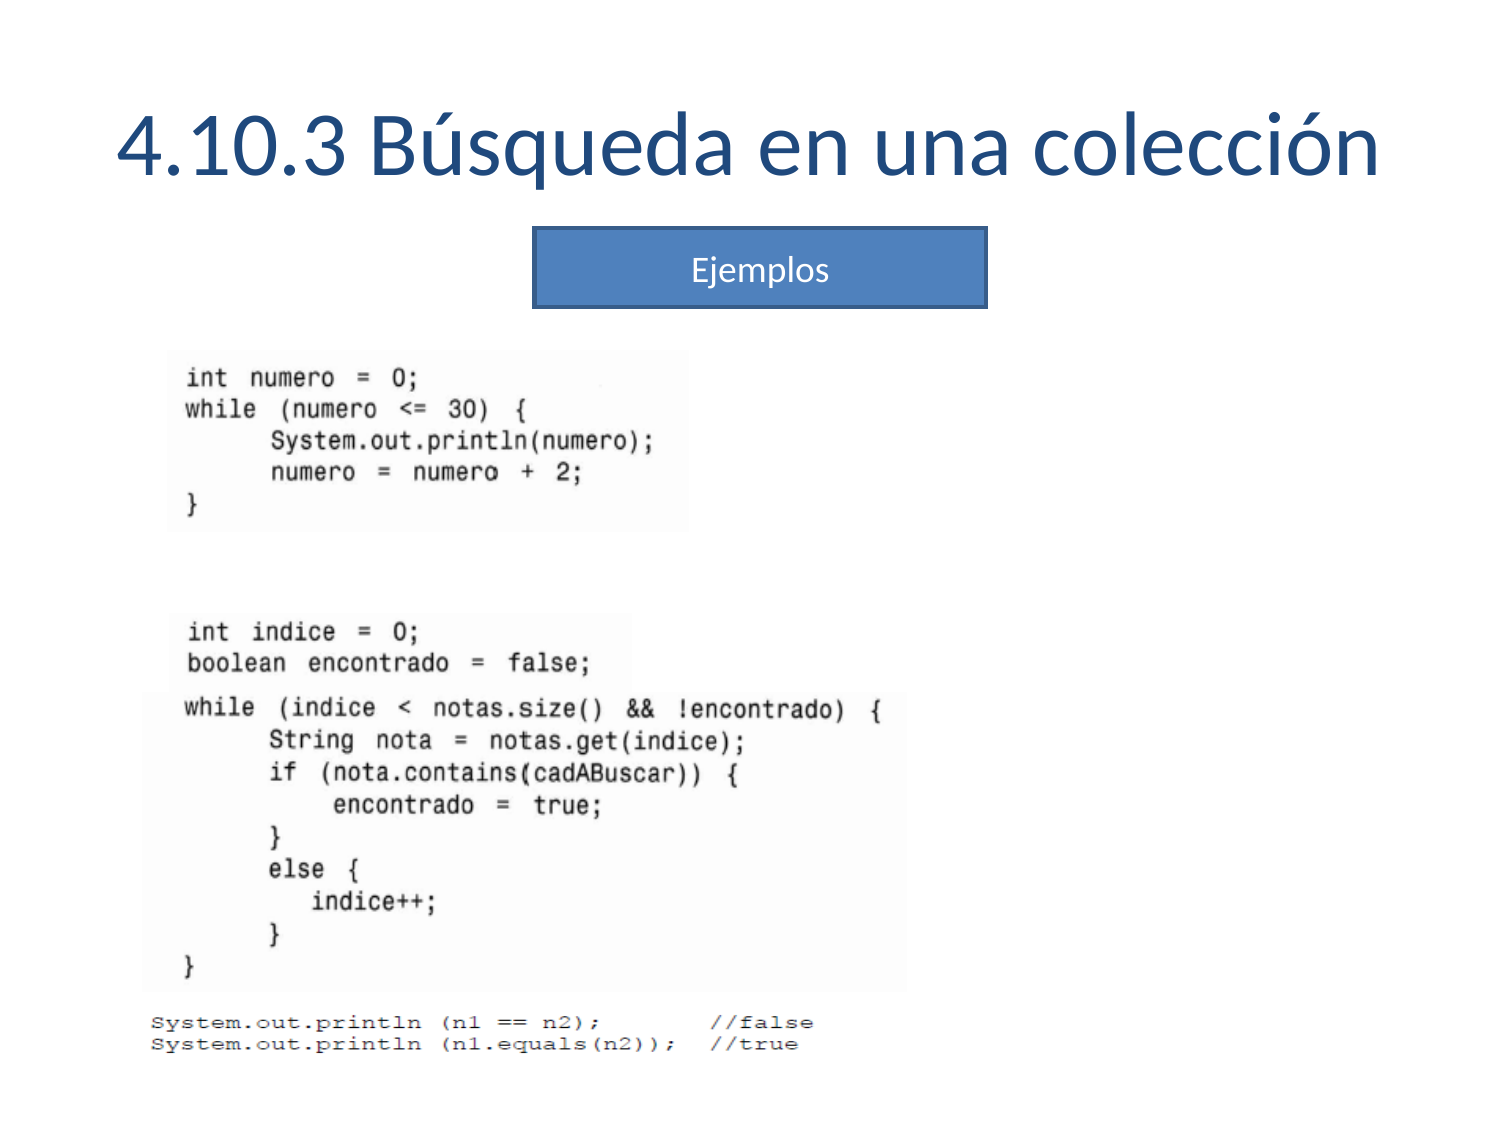

# 4.10.3 Búsqueda en una colección
Ejemplos